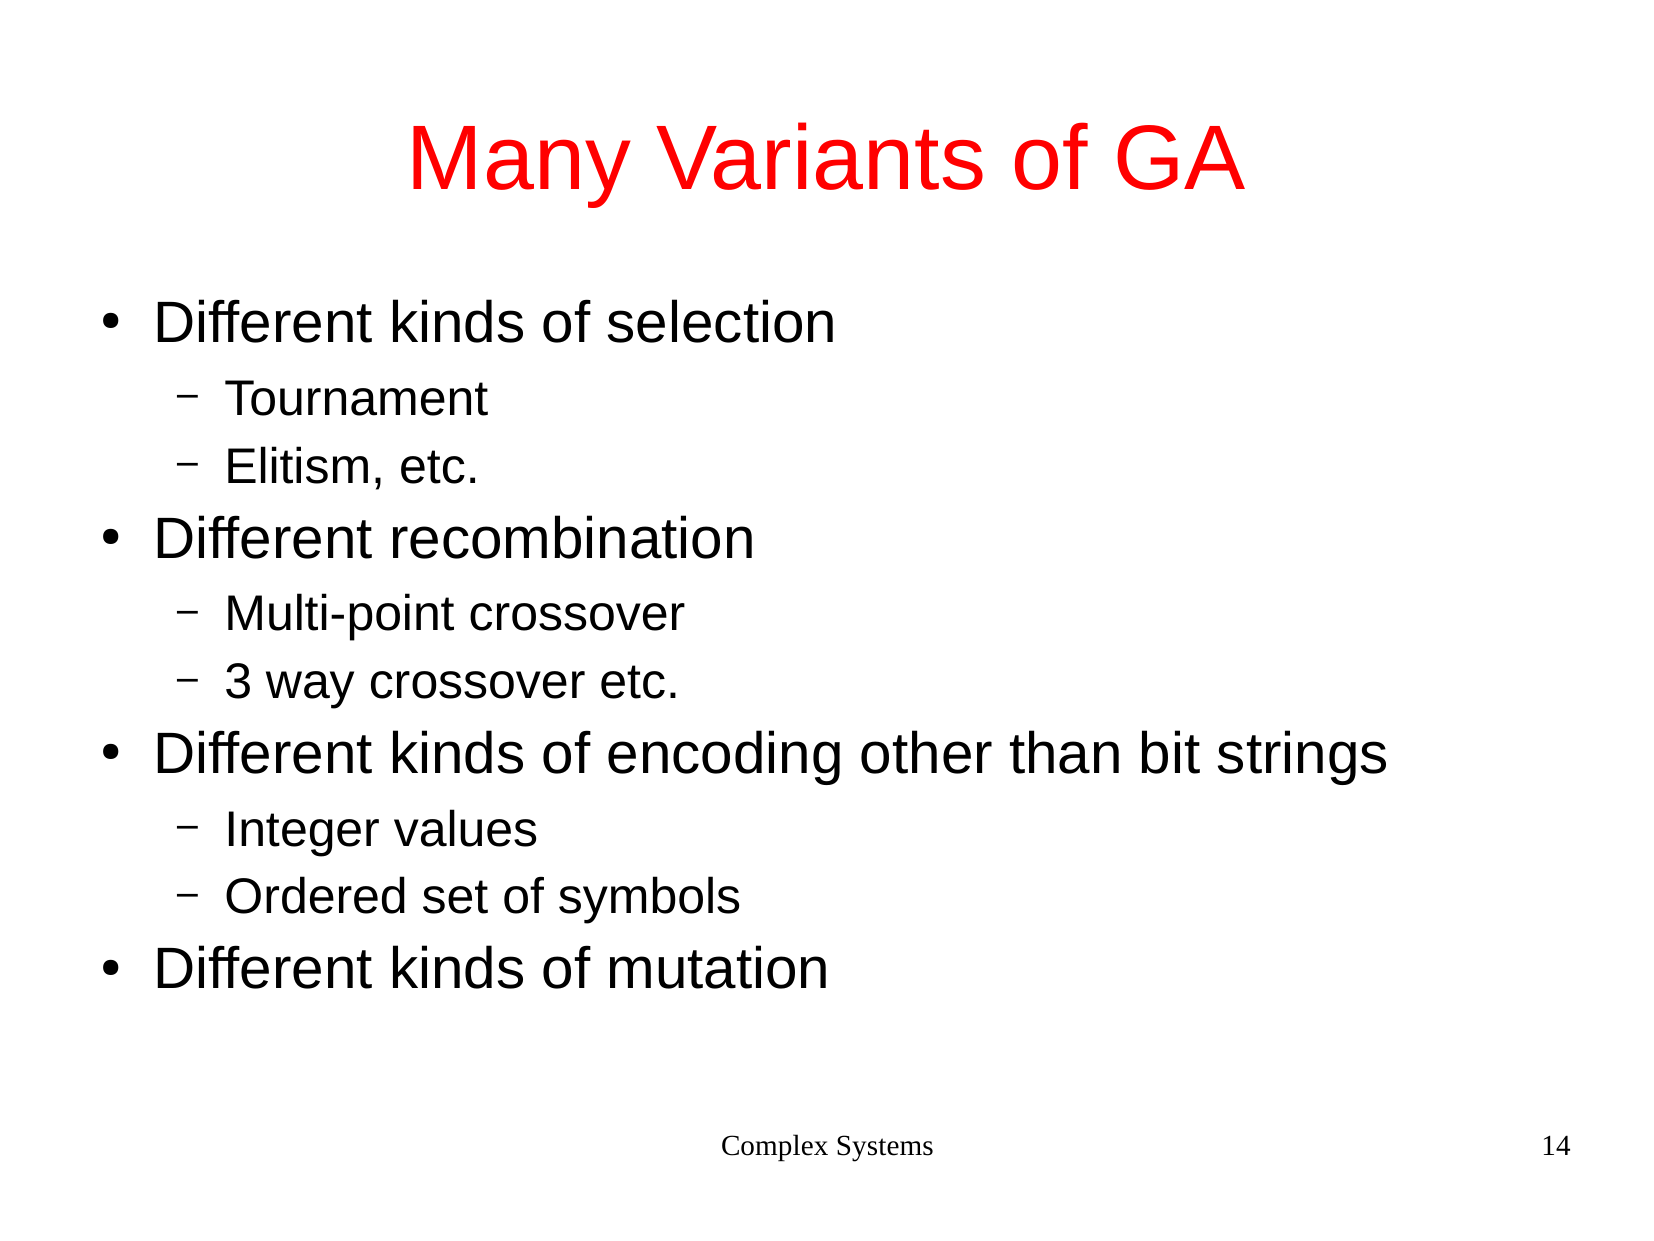

# Many Variants of GA
Different kinds of selection
Tournament
Elitism, etc.
Different recombination
Multi-point crossover
3 way crossover etc.
Different kinds of encoding other than bit strings
Integer values
Ordered set of symbols
Different kinds of mutation
Complex Systems
14